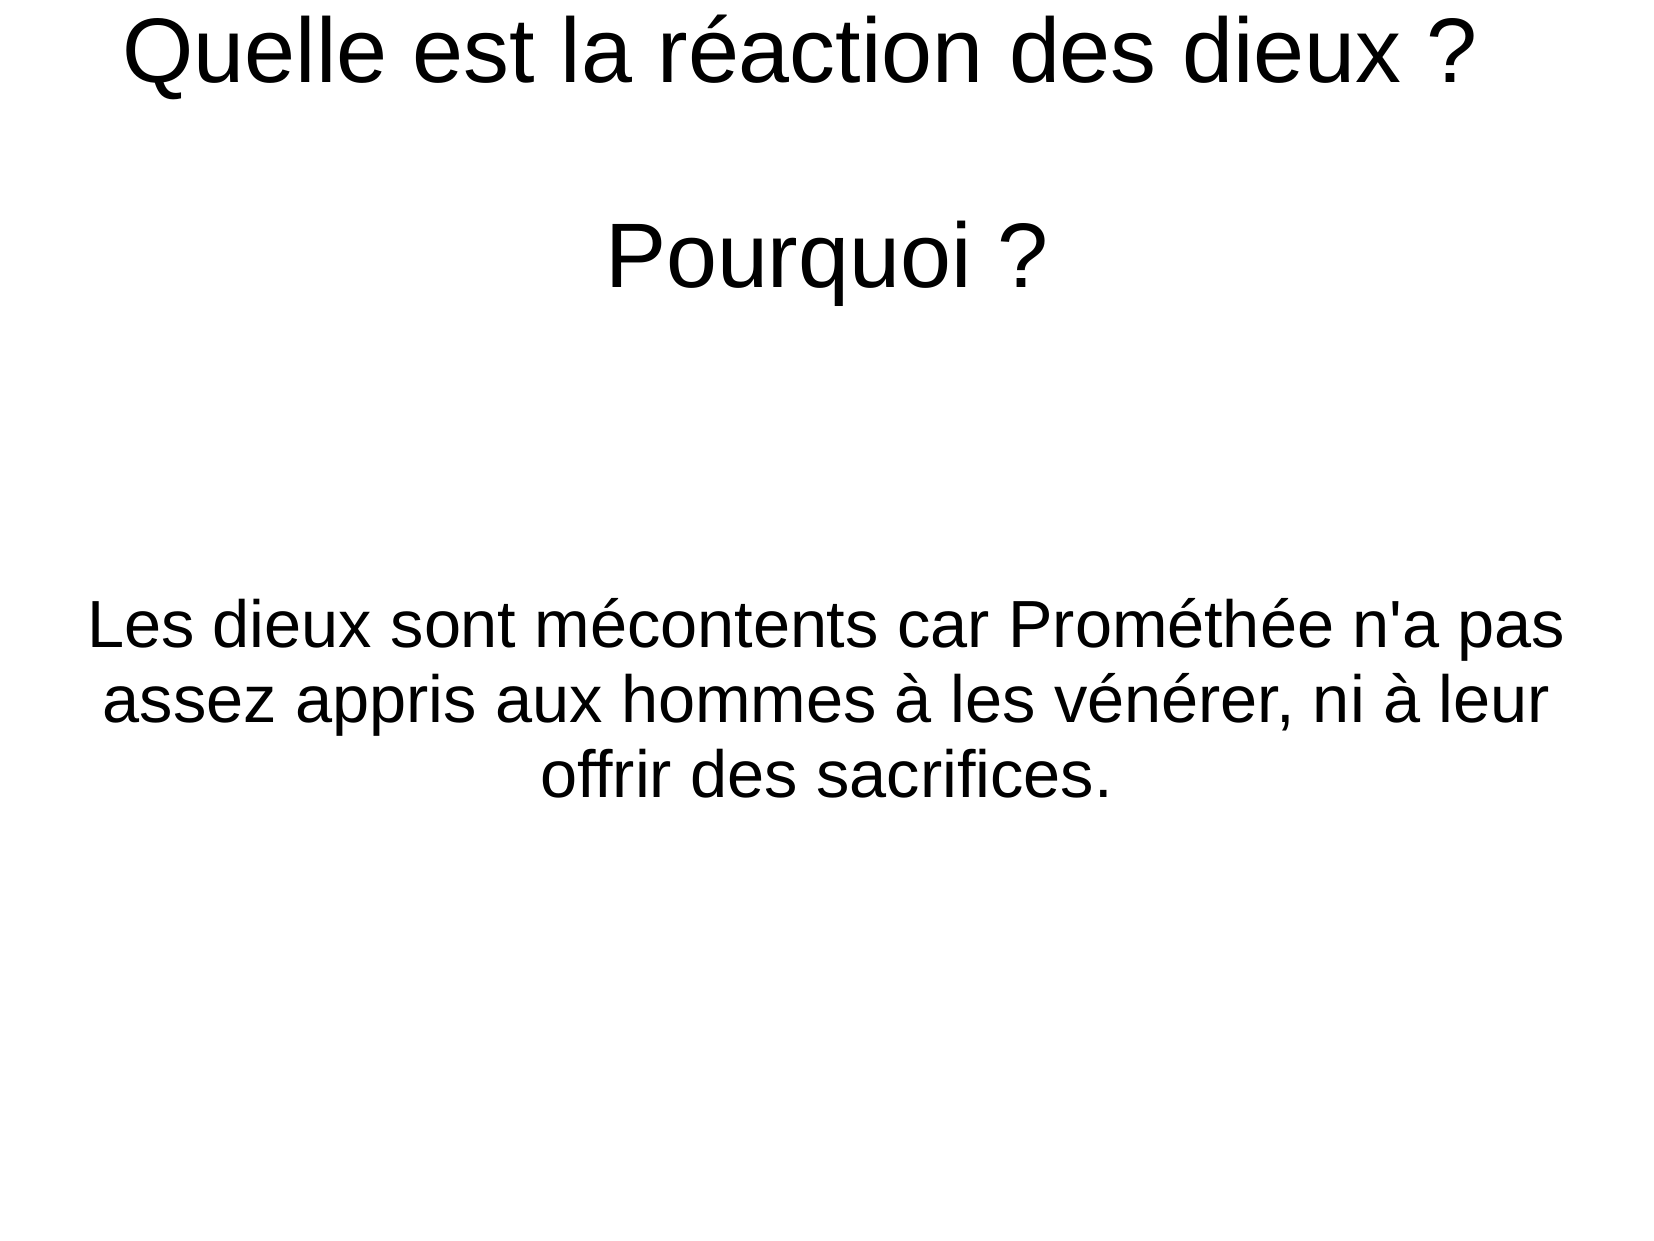

# Quelle est la réaction des dieux ? Pourquoi ?
Les dieux sont mécontents car Prométhée n'a pas assez appris aux hommes à les vénérer, ni à leur offrir des sacrifices.